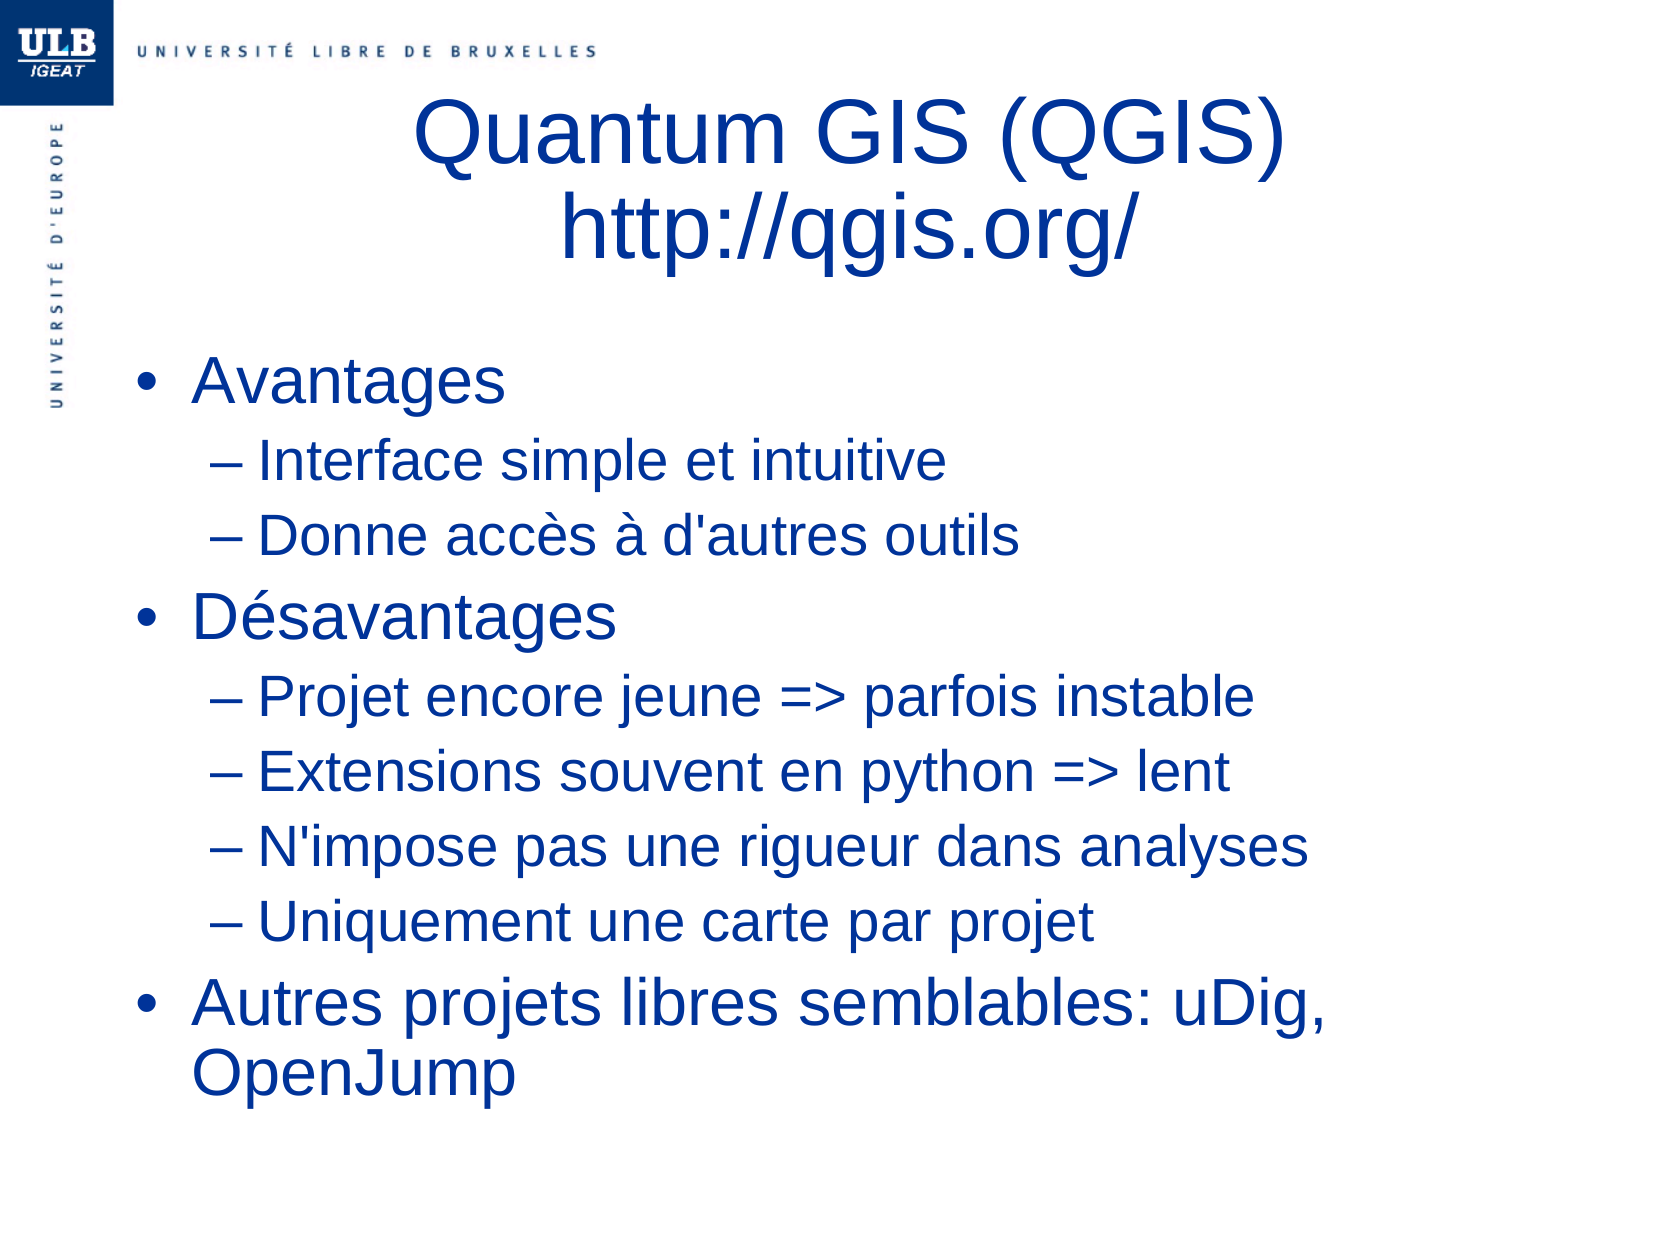

# Quantum GIS (QGIS) http://qgis.org/
Avantages
Interface simple et intuitive
Donne accès à d'autres outils
Désavantages
Projet encore jeune => parfois instable
Extensions souvent en python => lent
N'impose pas une rigueur dans analyses
Uniquement une carte par projet
Autres projets libres semblables: uDig, OpenJump